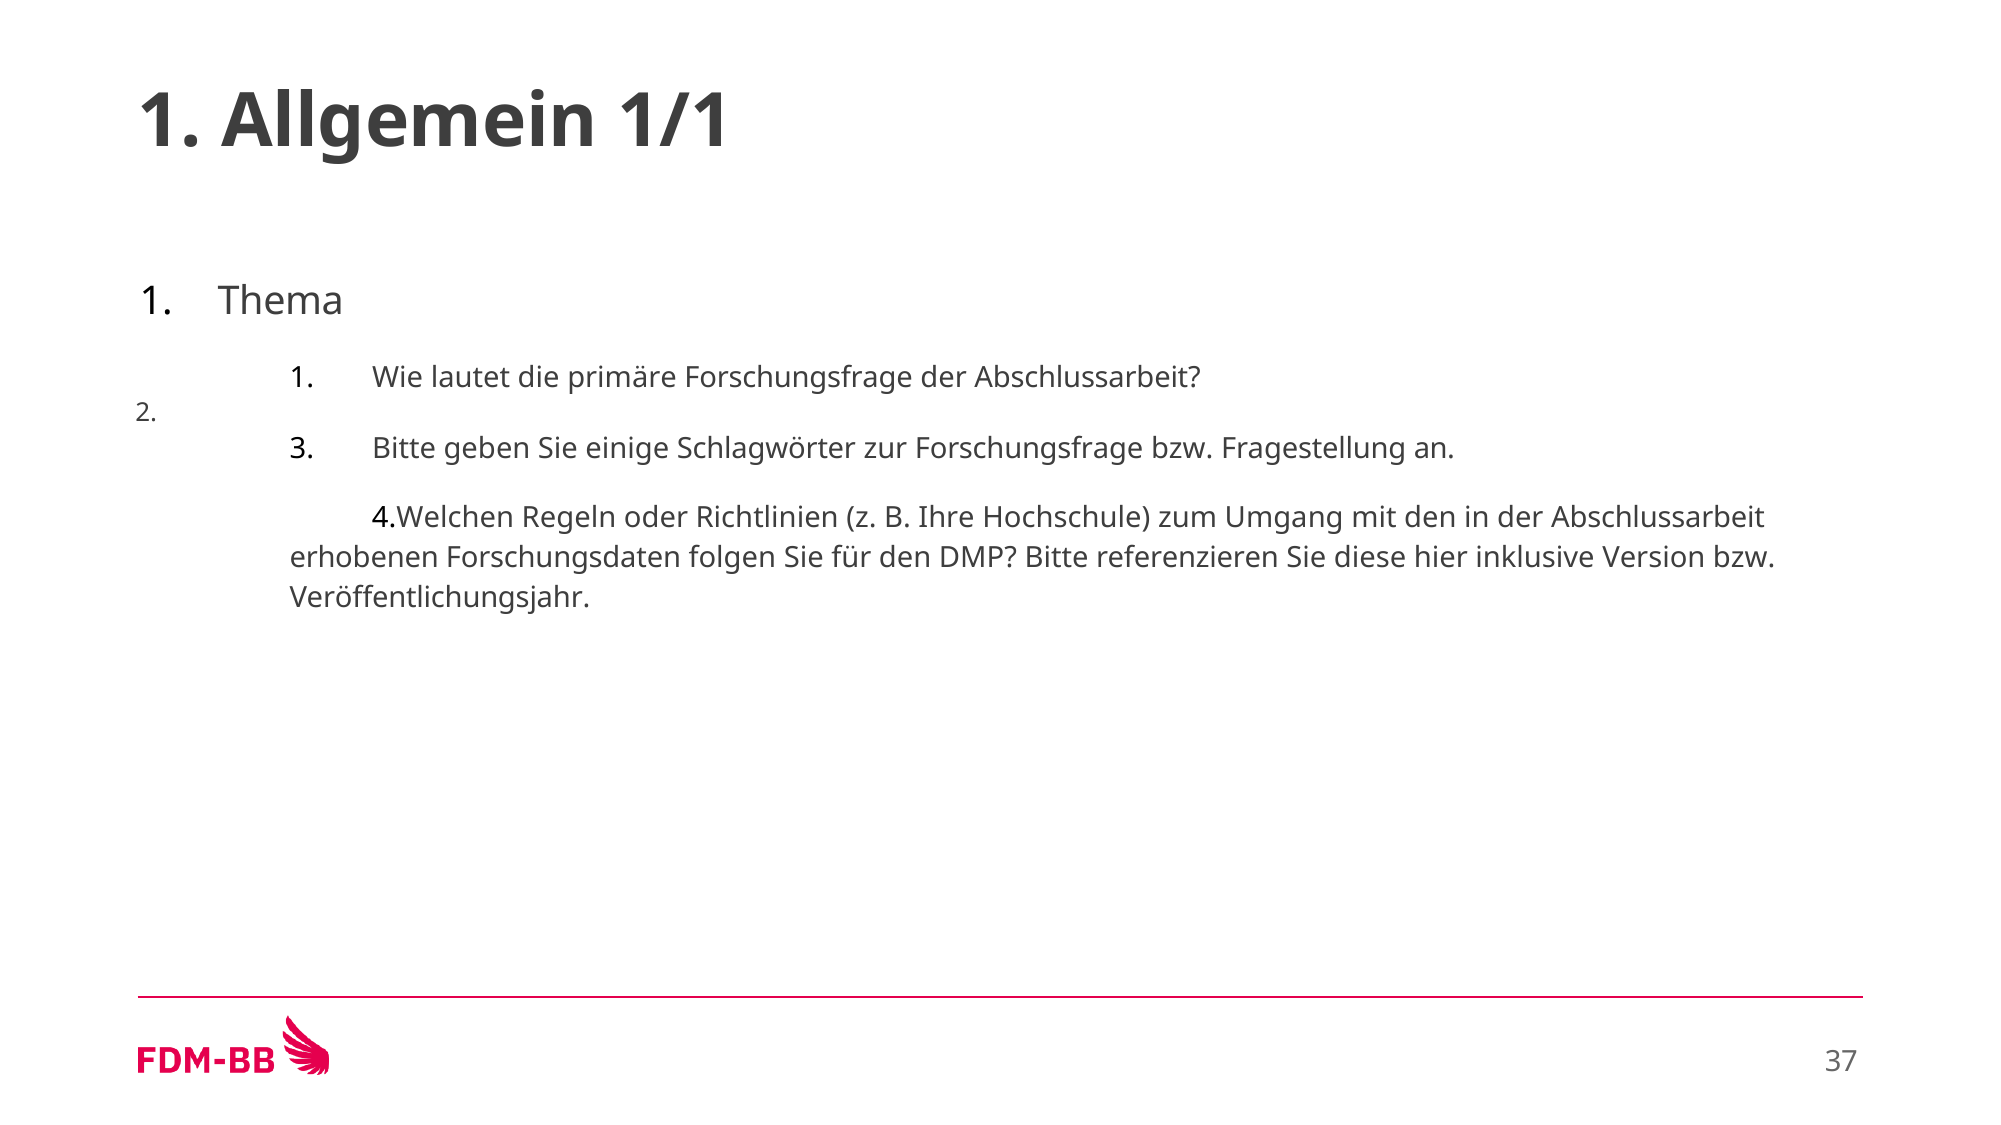

# 1. Allgemein 1/1
Thema
Wie lautet die primäre Forschungsfrage der Abschlussarbeit?
Bitte geben Sie einige Schlagwörter zur Forschungsfrage bzw. Fragestellung an.
Welchen Regeln oder Richtlinien (z. B. Ihre Hochschule) zum Umgang mit den in der Abschlussarbeit erhobenen Forschungsdaten folgen Sie für den DMP? Bitte referenzieren Sie diese hier inklusive Version bzw. Veröffentlichungsjahr.
37